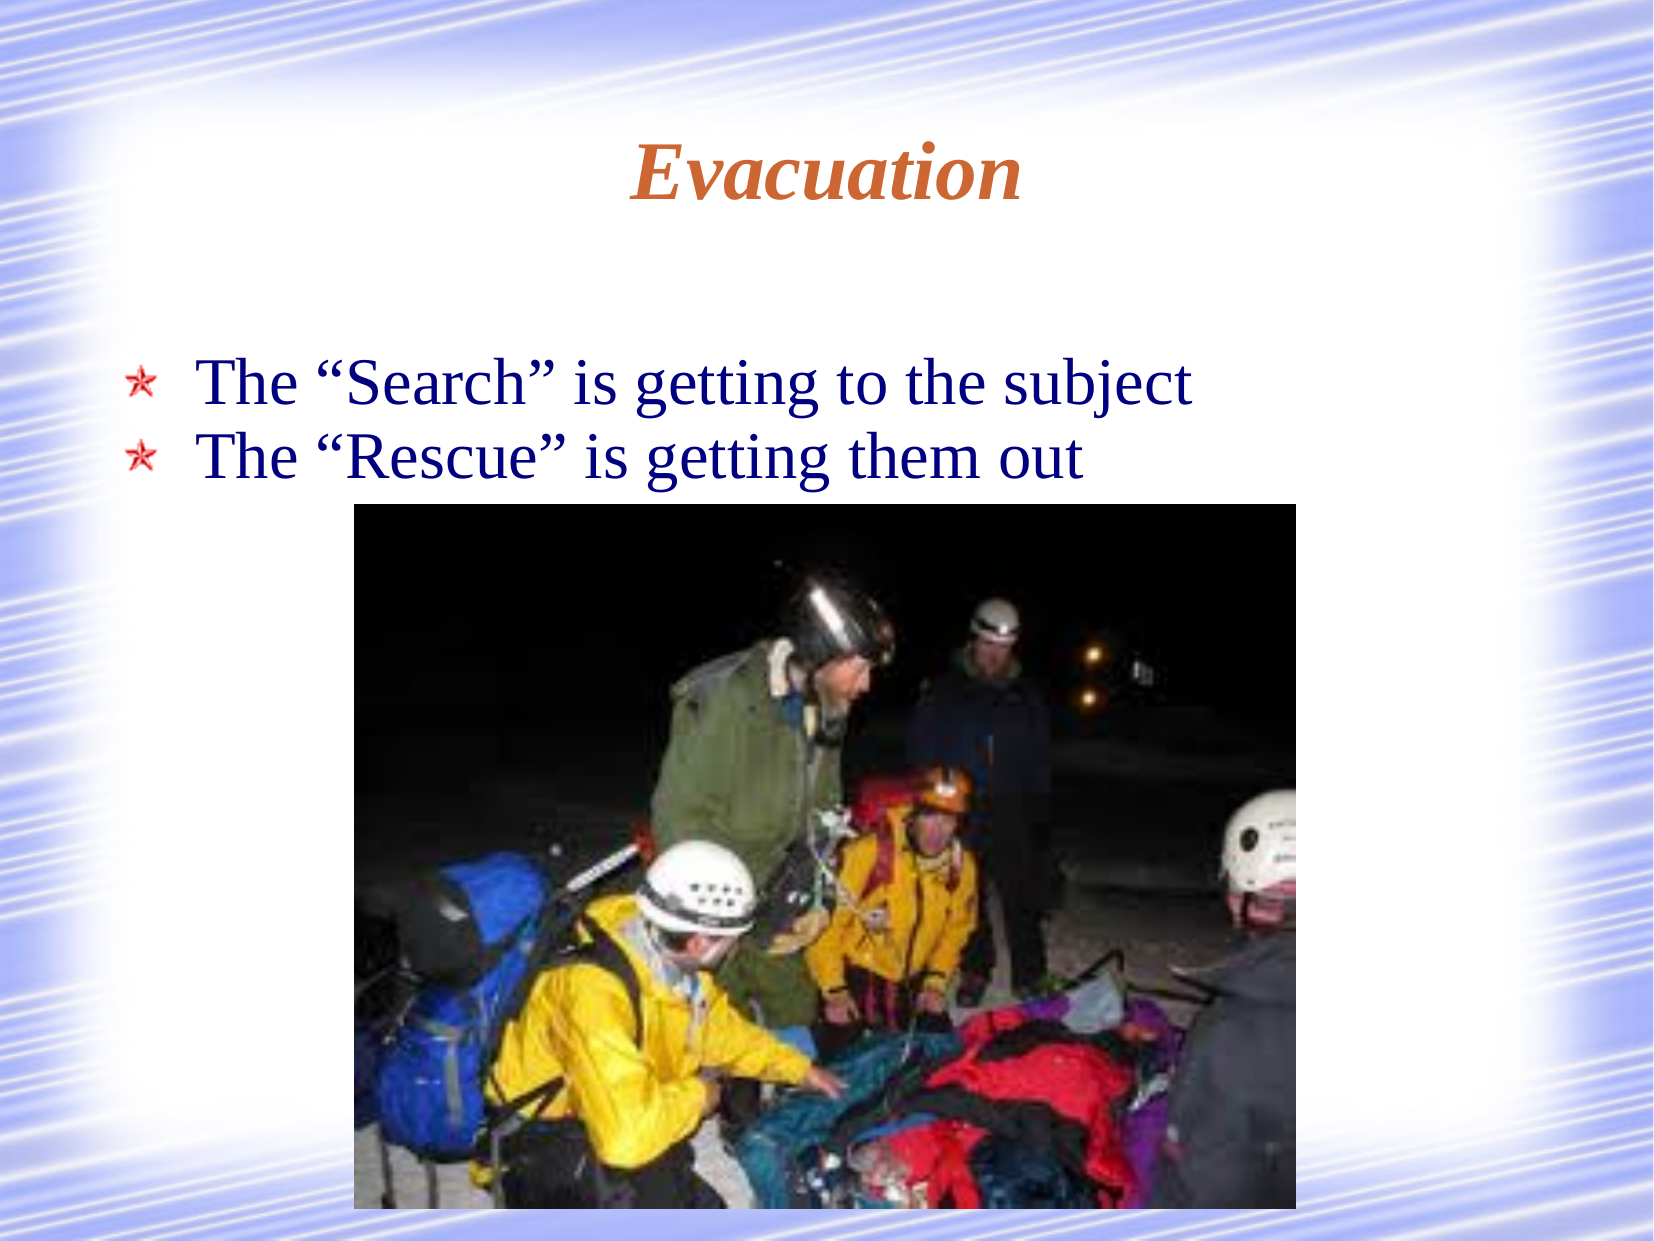

# Evacuation
 The “Search” is getting to the subject
 The “Rescue” is getting them out